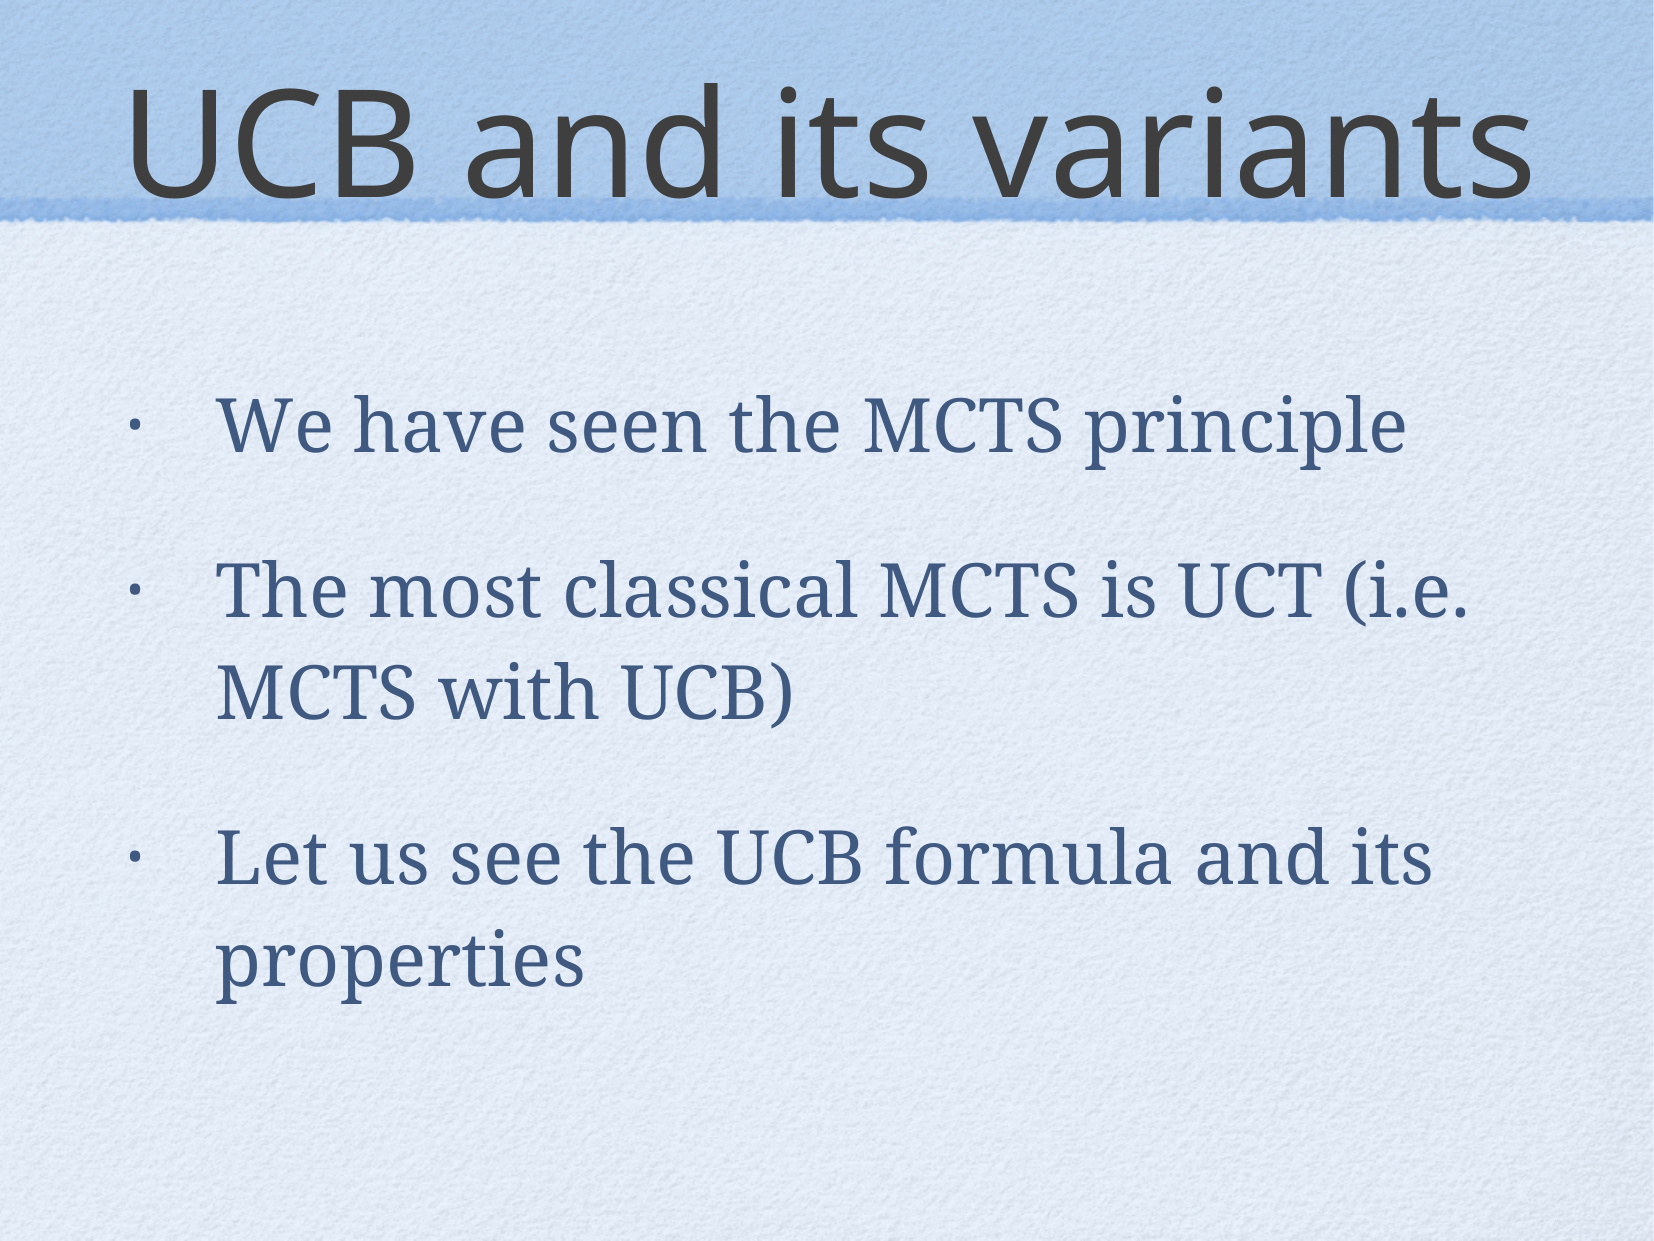

# UCB and its variants
We have seen the MCTS principle
The most classical MCTS is UCT (i.e. MCTS with UCB)
Let us see the UCB formula and its properties